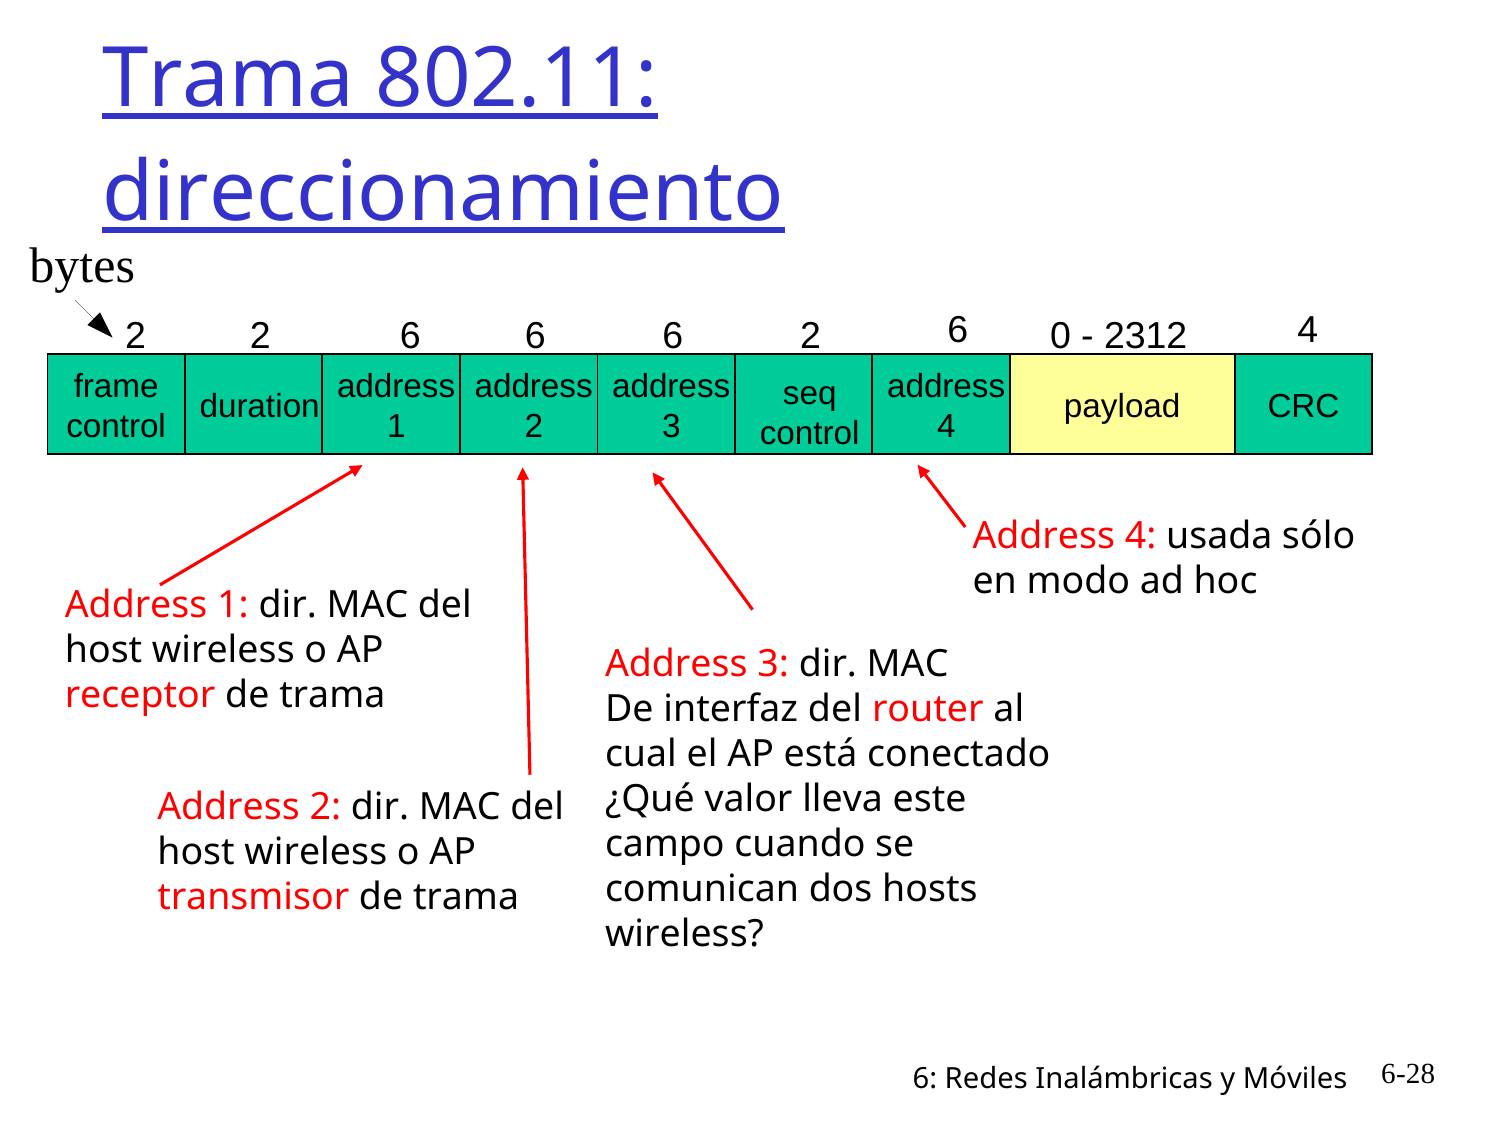

# Trama 802.11: direccionamiento
bytes
6
4
2
2
6
6
6
2
0 - 2312
frame
control
duration
address
1
address
2
address
3
address
4
payload
CRC
seq
control
Address 4: usada sólo en modo ad hoc
Address 1: dir. MAC del
host wireless o AP
receptor de trama
Address 3: dir. MAC
De interfaz del router al cual el AP está conectado ¿Qué valor lleva este campo cuando se comunican dos hosts wireless?
Address 2: dir. MAC del
host wireless o AP
transmisor de trama
28